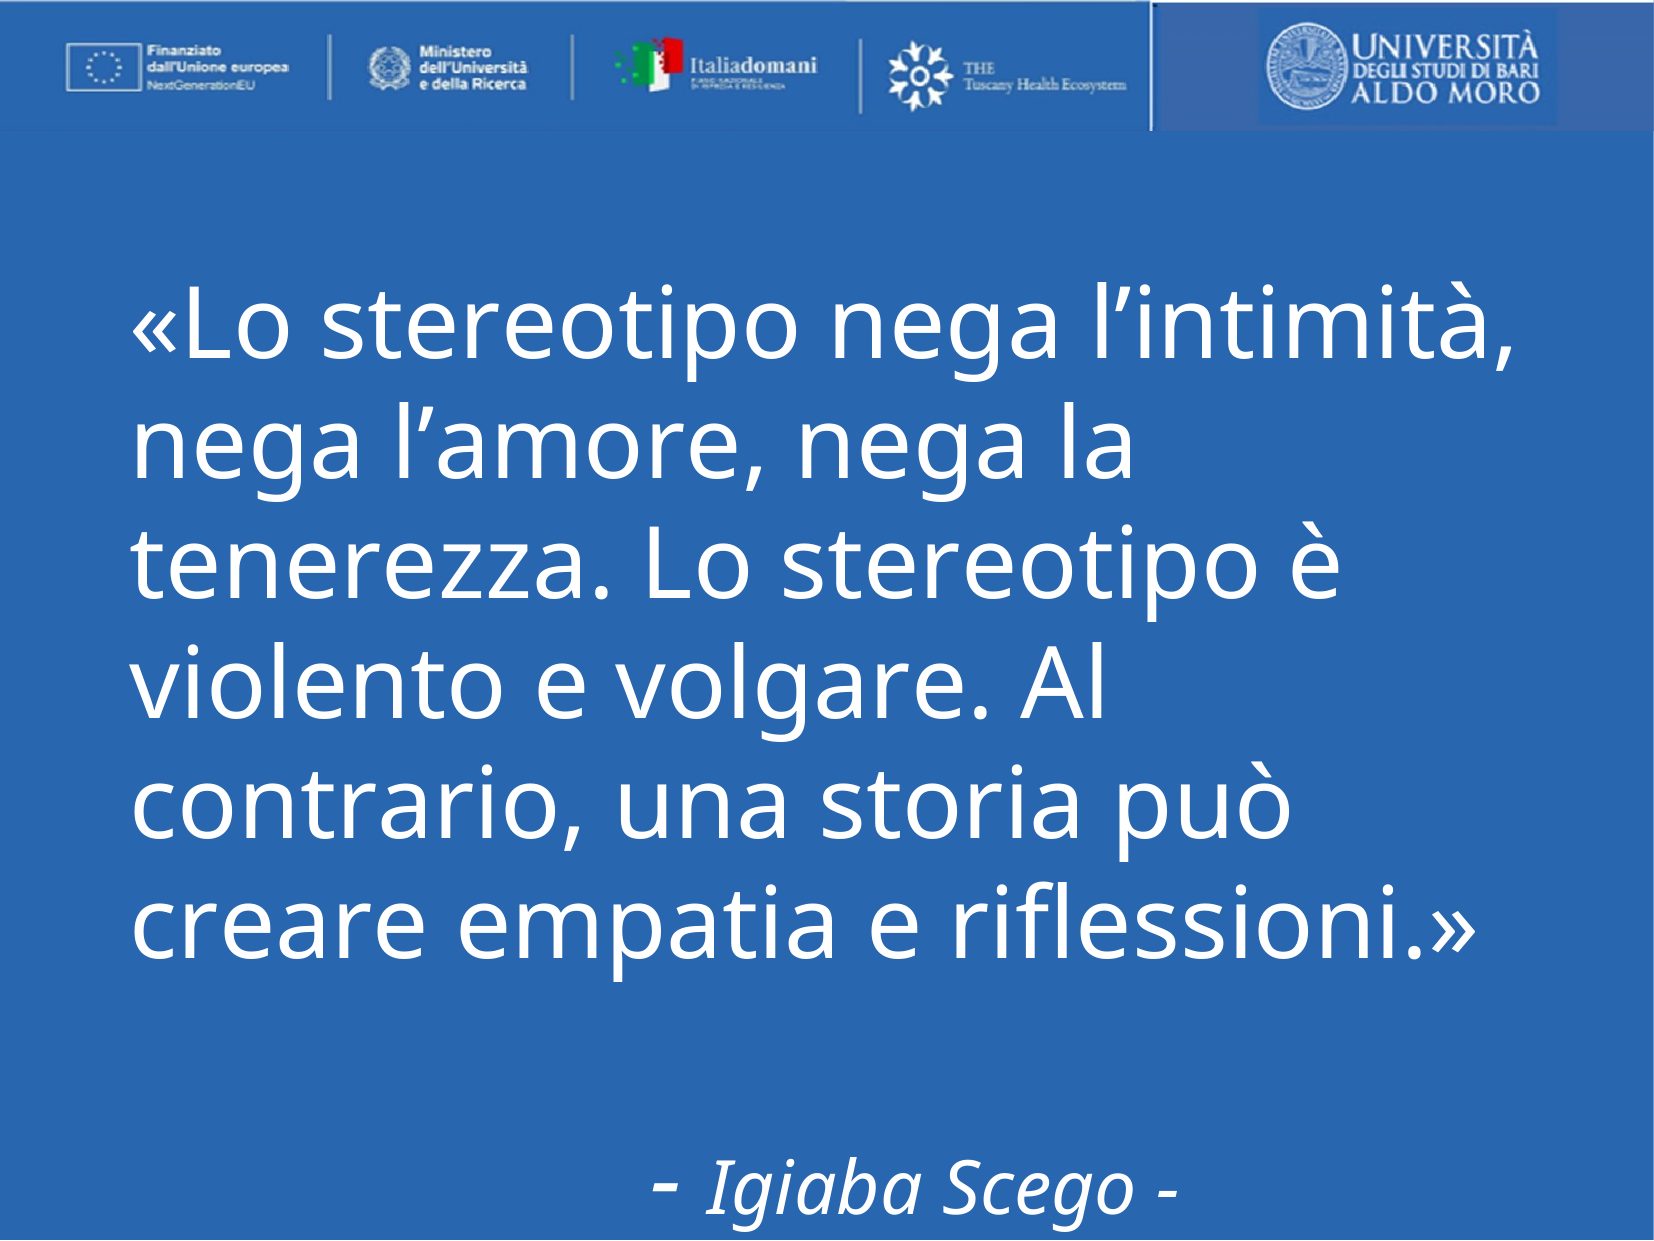

# «Lo stereotipo nega l’intimità, nega l’amore, nega la tenerezza. Lo stereotipo è violento e volgare. Al contrario, una storia può creare empatia e riflessioni.»
		 			 - Igiaba Scego -